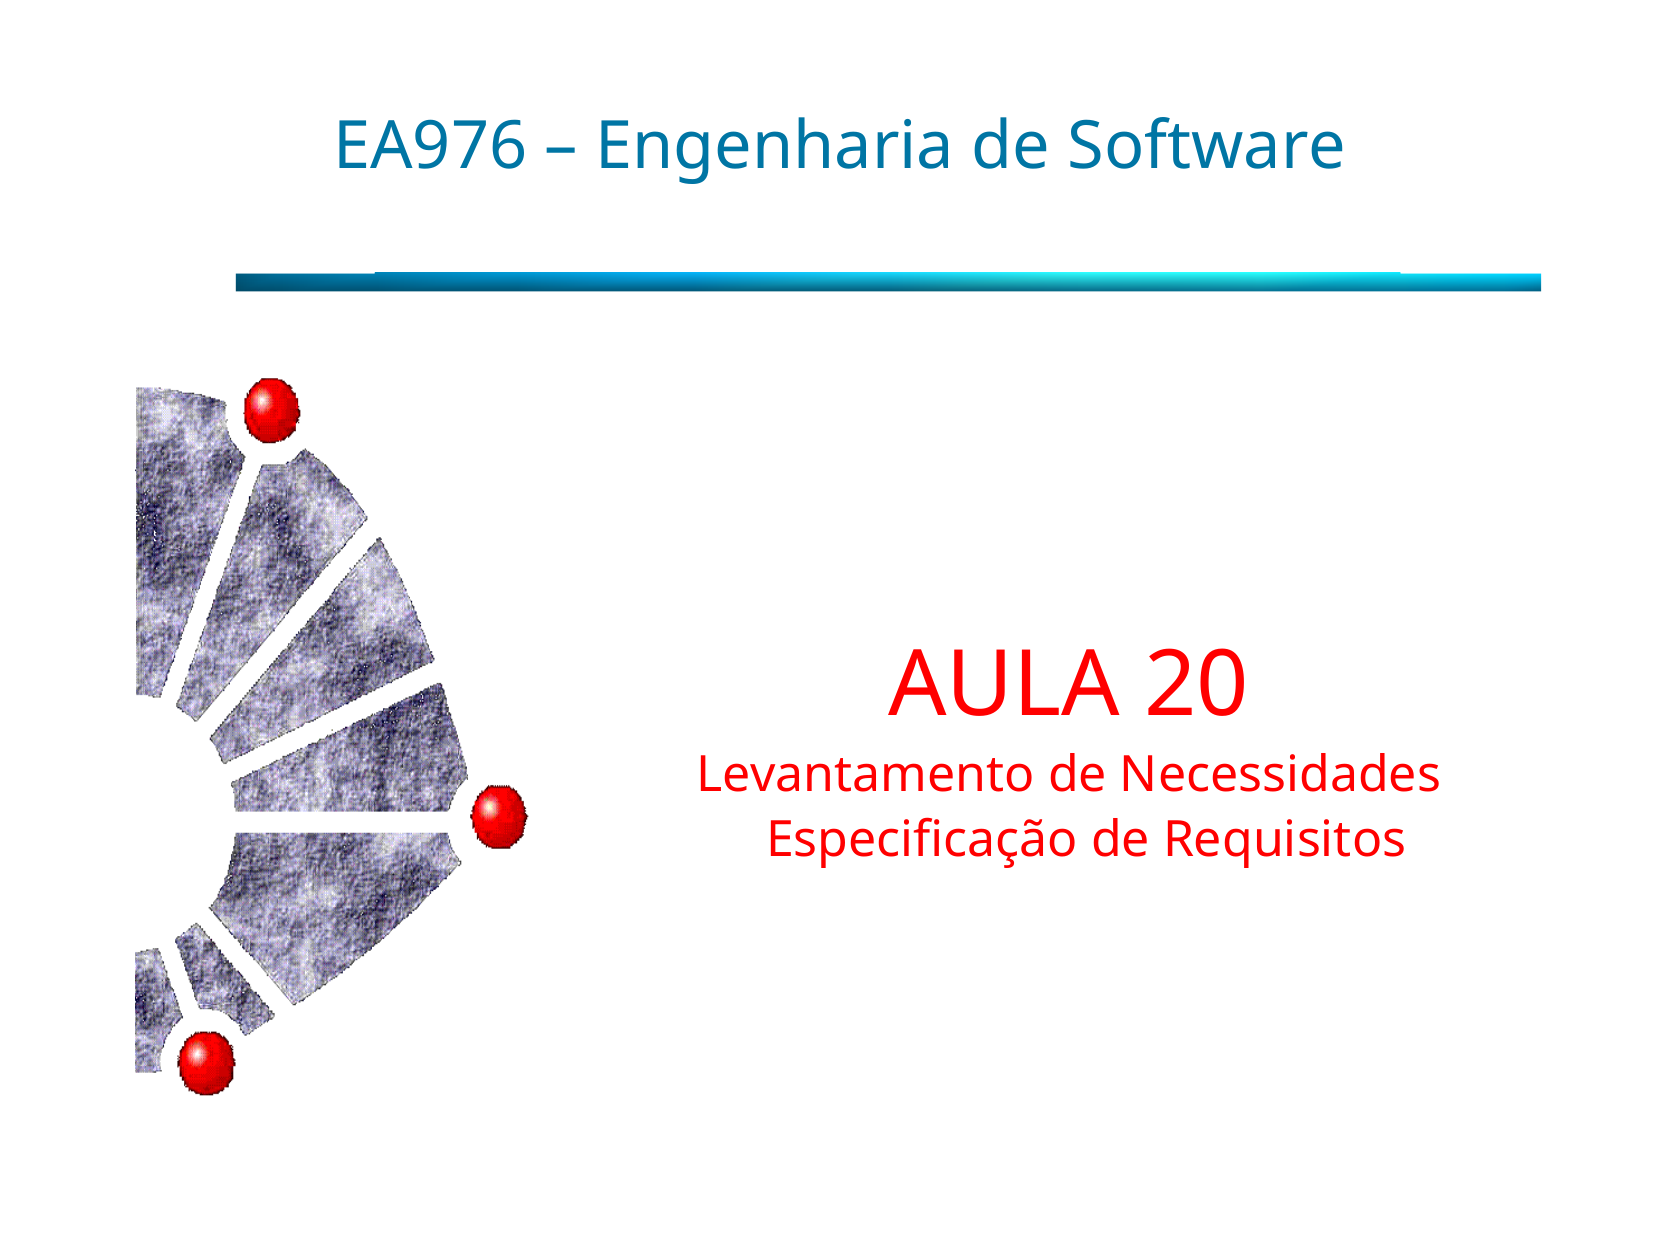

# EA976 – Engenharia de Software
AULA 20
Levantamento de Necessidades
Especificação de Requisitos